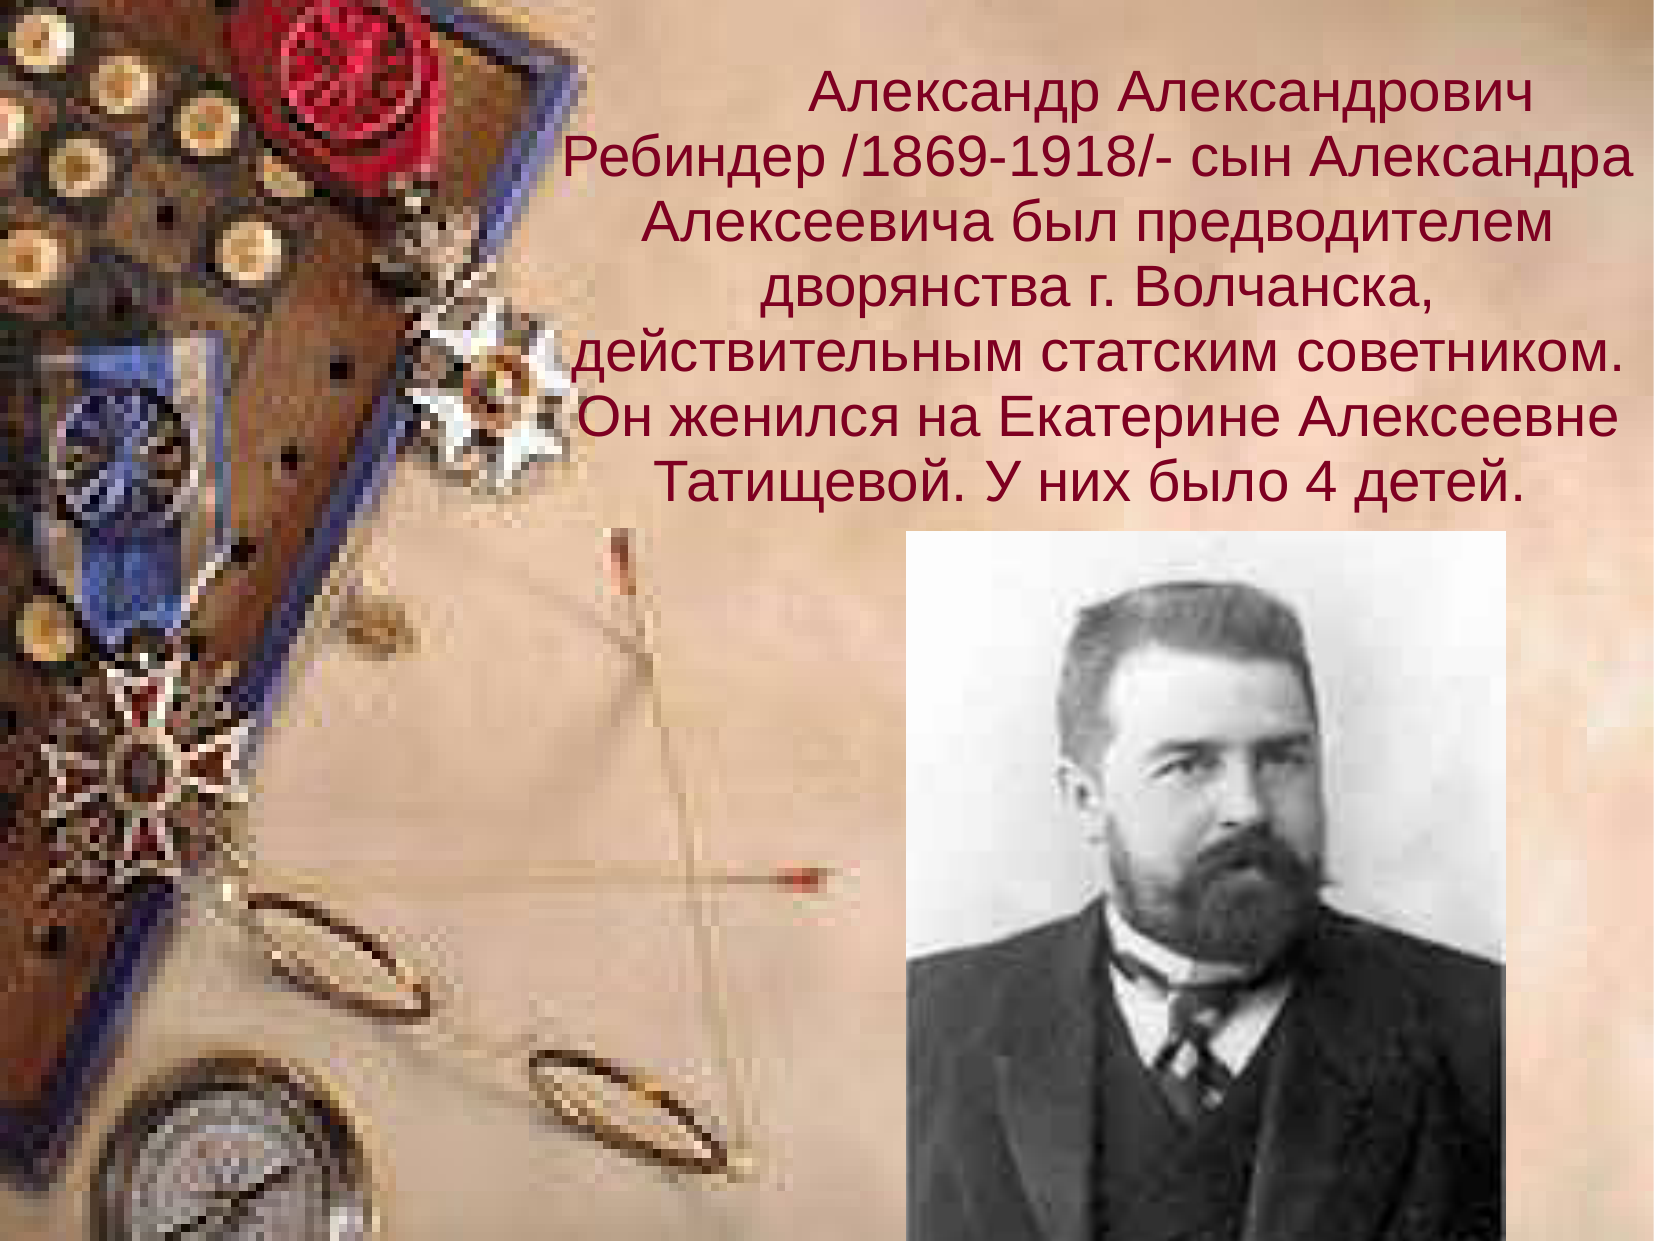

# Александр Александрович Ребиндер /1869-1918/- сын Александра Алексеевича был предводителем дворянства г. Волчанска, действительным статским советником. Он женился на Екатерине Алексеевне Татищевой. У них было 4 детей.